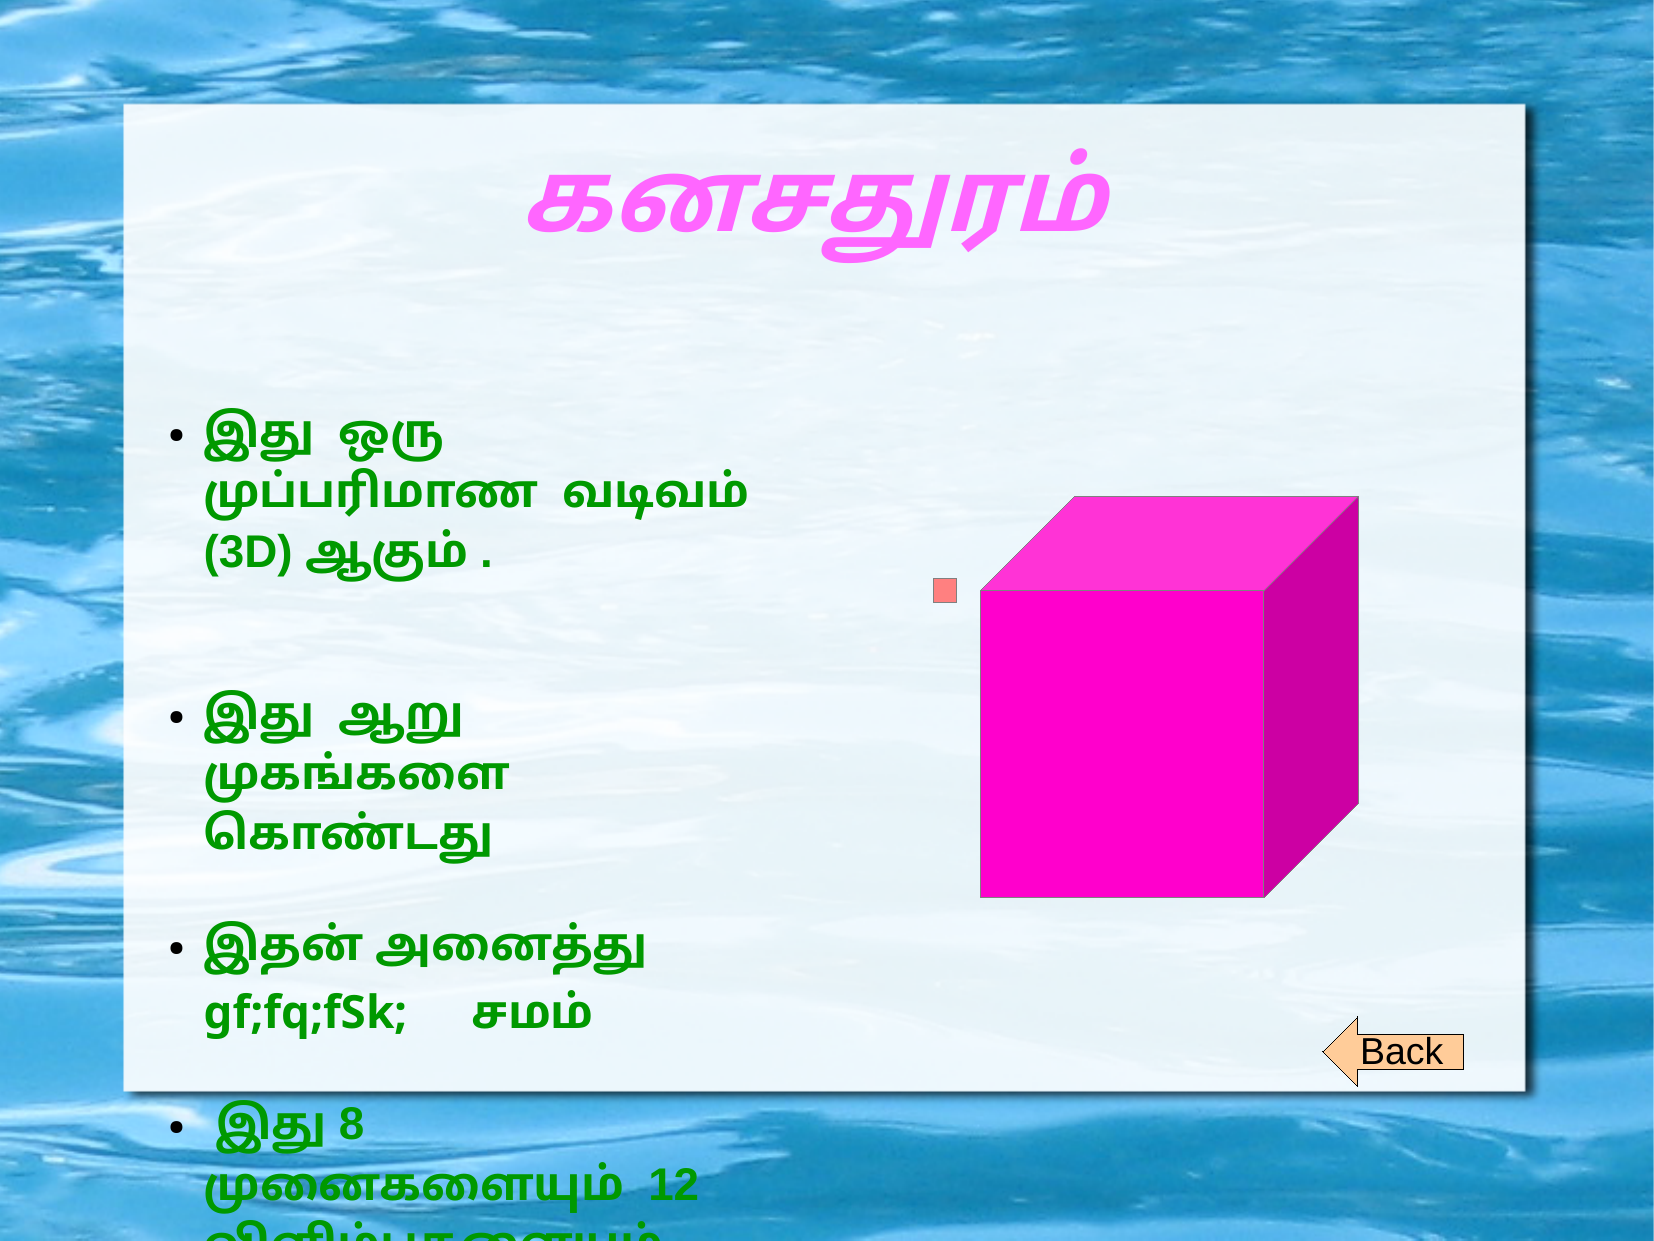

# கனசதுரம்
இது ஒரு முப்பரிமாண வடிவம் (3D) ஆகும் .
இது ஆறு முகங்களை கொண்டது
இதன் அனைத்து gf;fq;fSk; சமம்
 இது 8 முனைகளையும் 12 விளிம்புகளையும் கொண்டது
Back